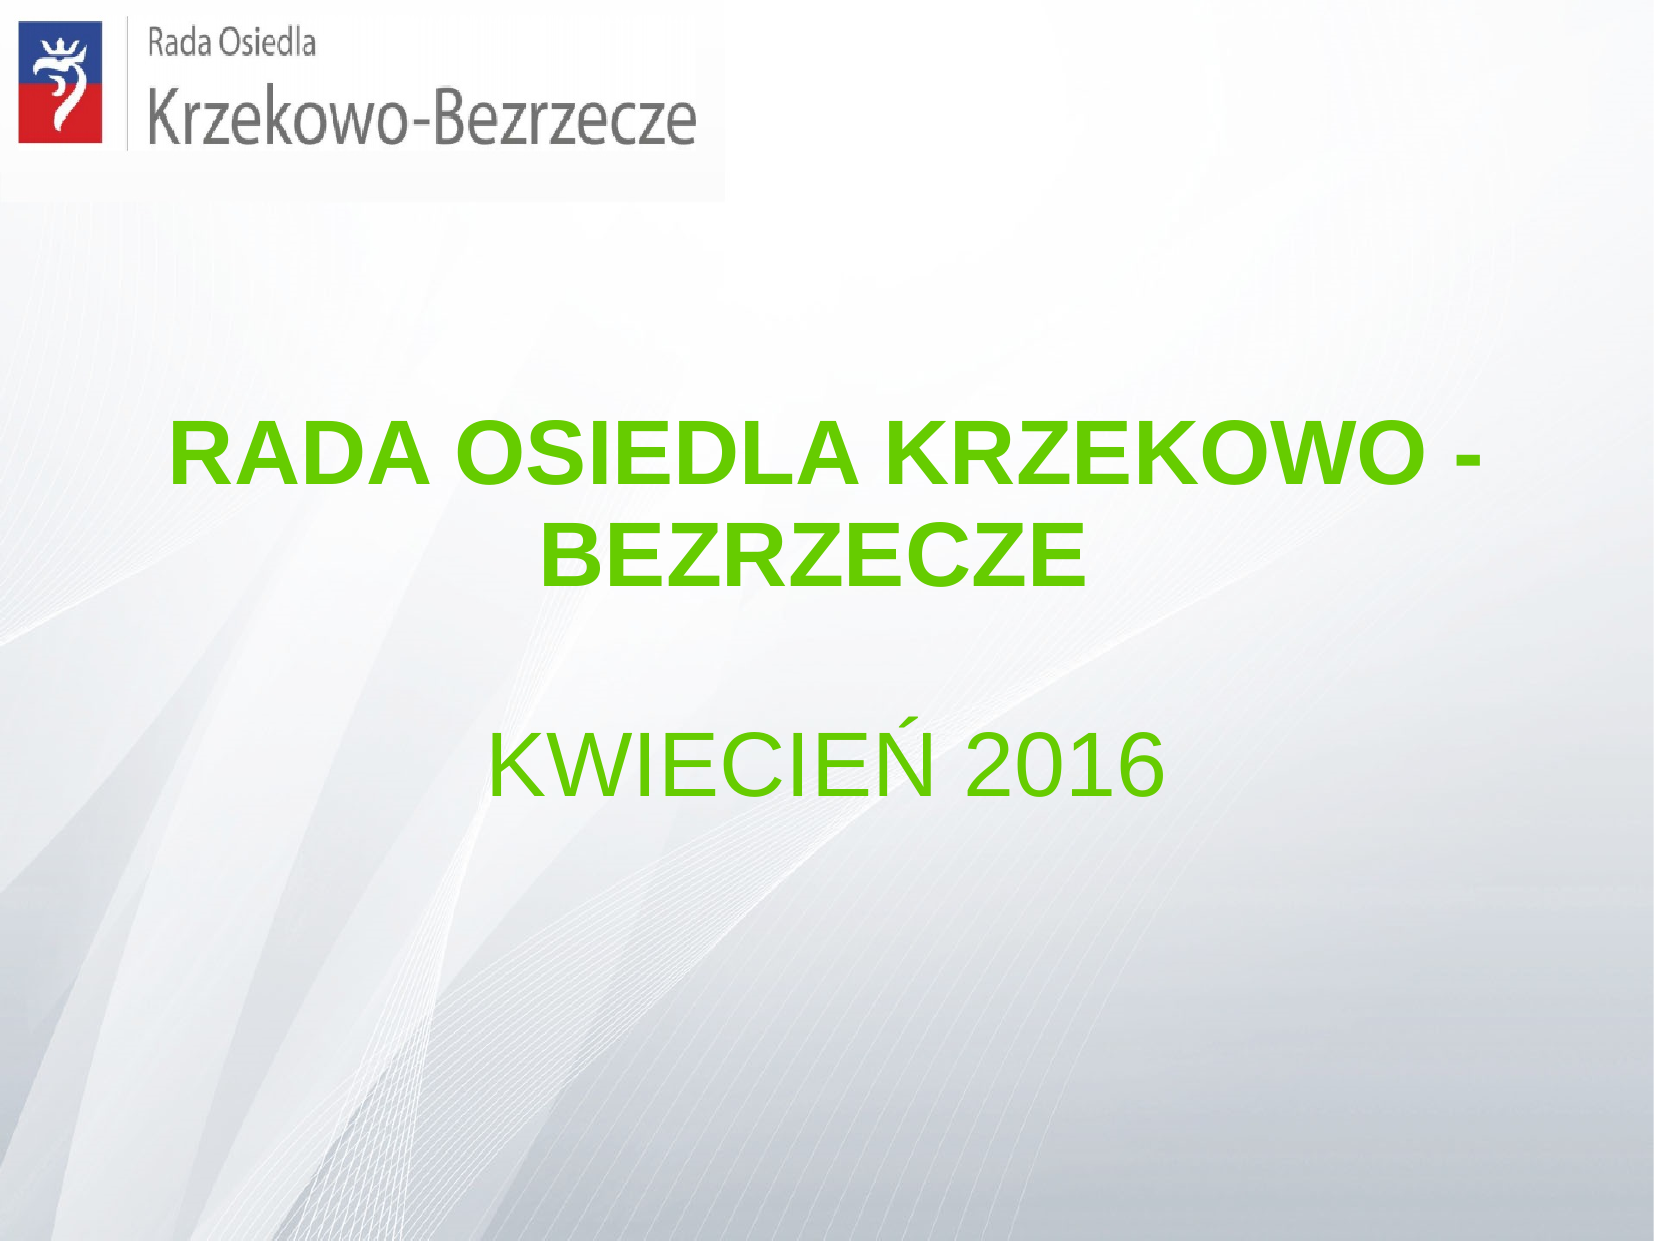

RADA OSIEDLA KRZEKOWO - BEZRZECZE
# KWIECIEŃ 2016